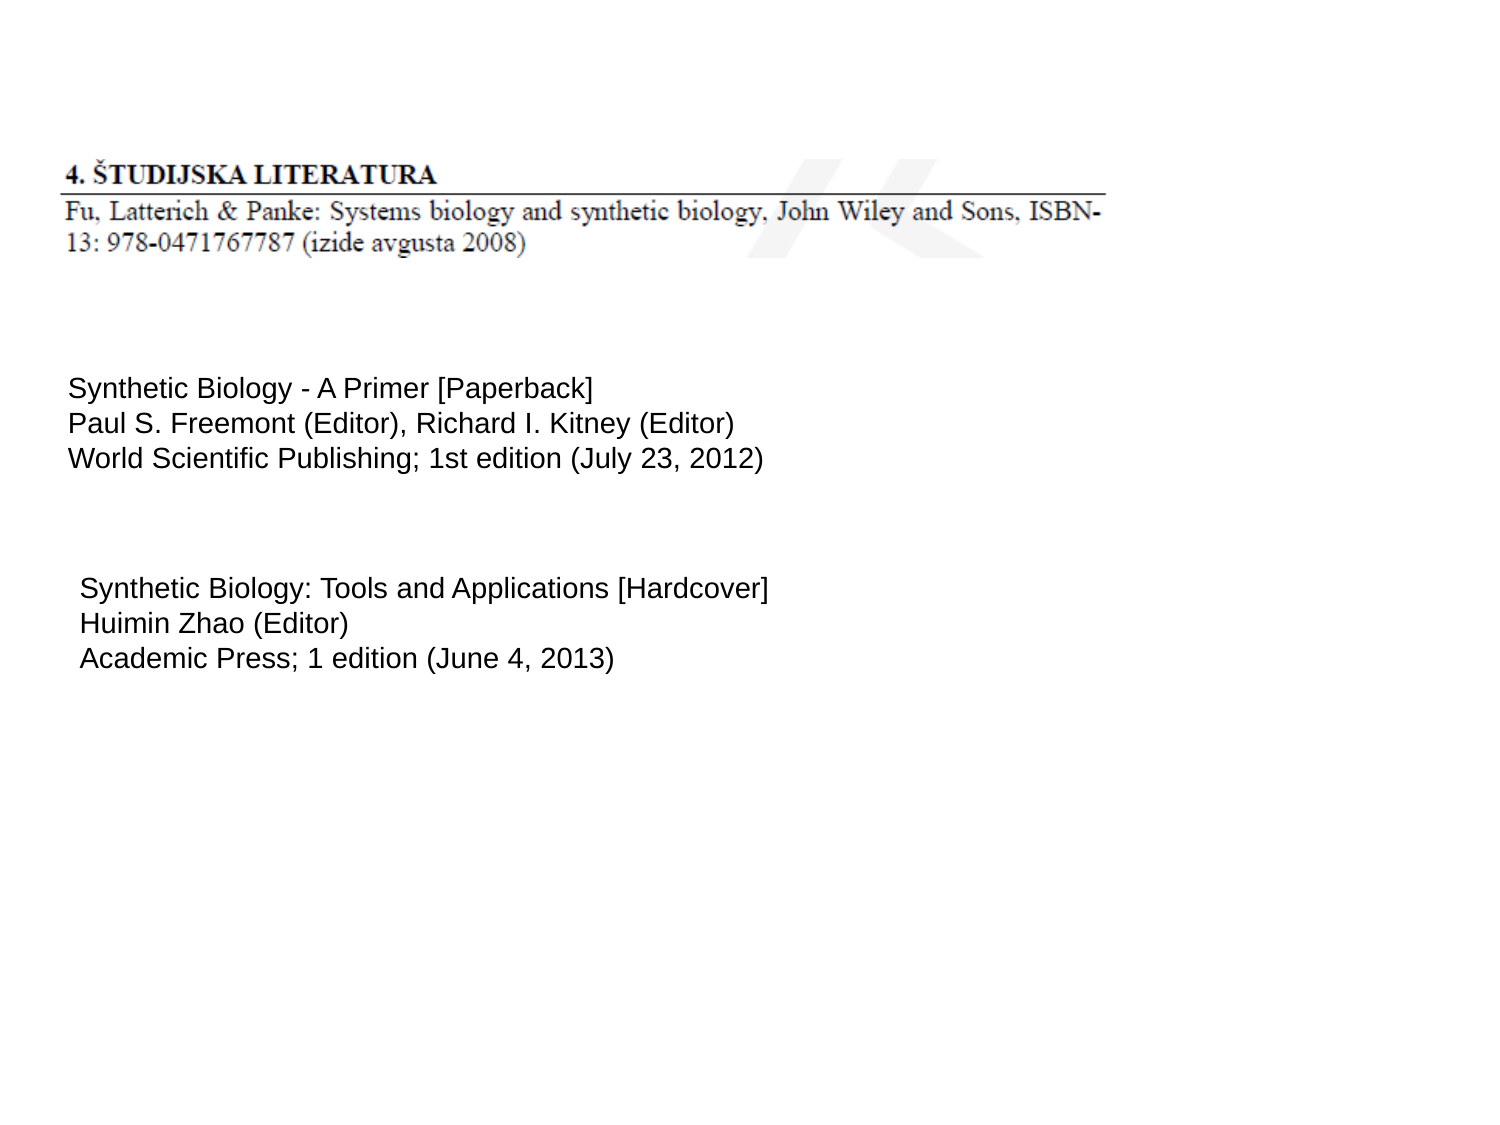

Synthetic Biology - A Primer [Paperback]
Paul S. Freemont (Editor), Richard I. Kitney (Editor)
World Scientific Publishing; 1st edition (July 23, 2012)
Synthetic Biology: Tools and Applications [Hardcover]
Huimin Zhao (Editor)
Academic Press; 1 edition (June 4, 2013)